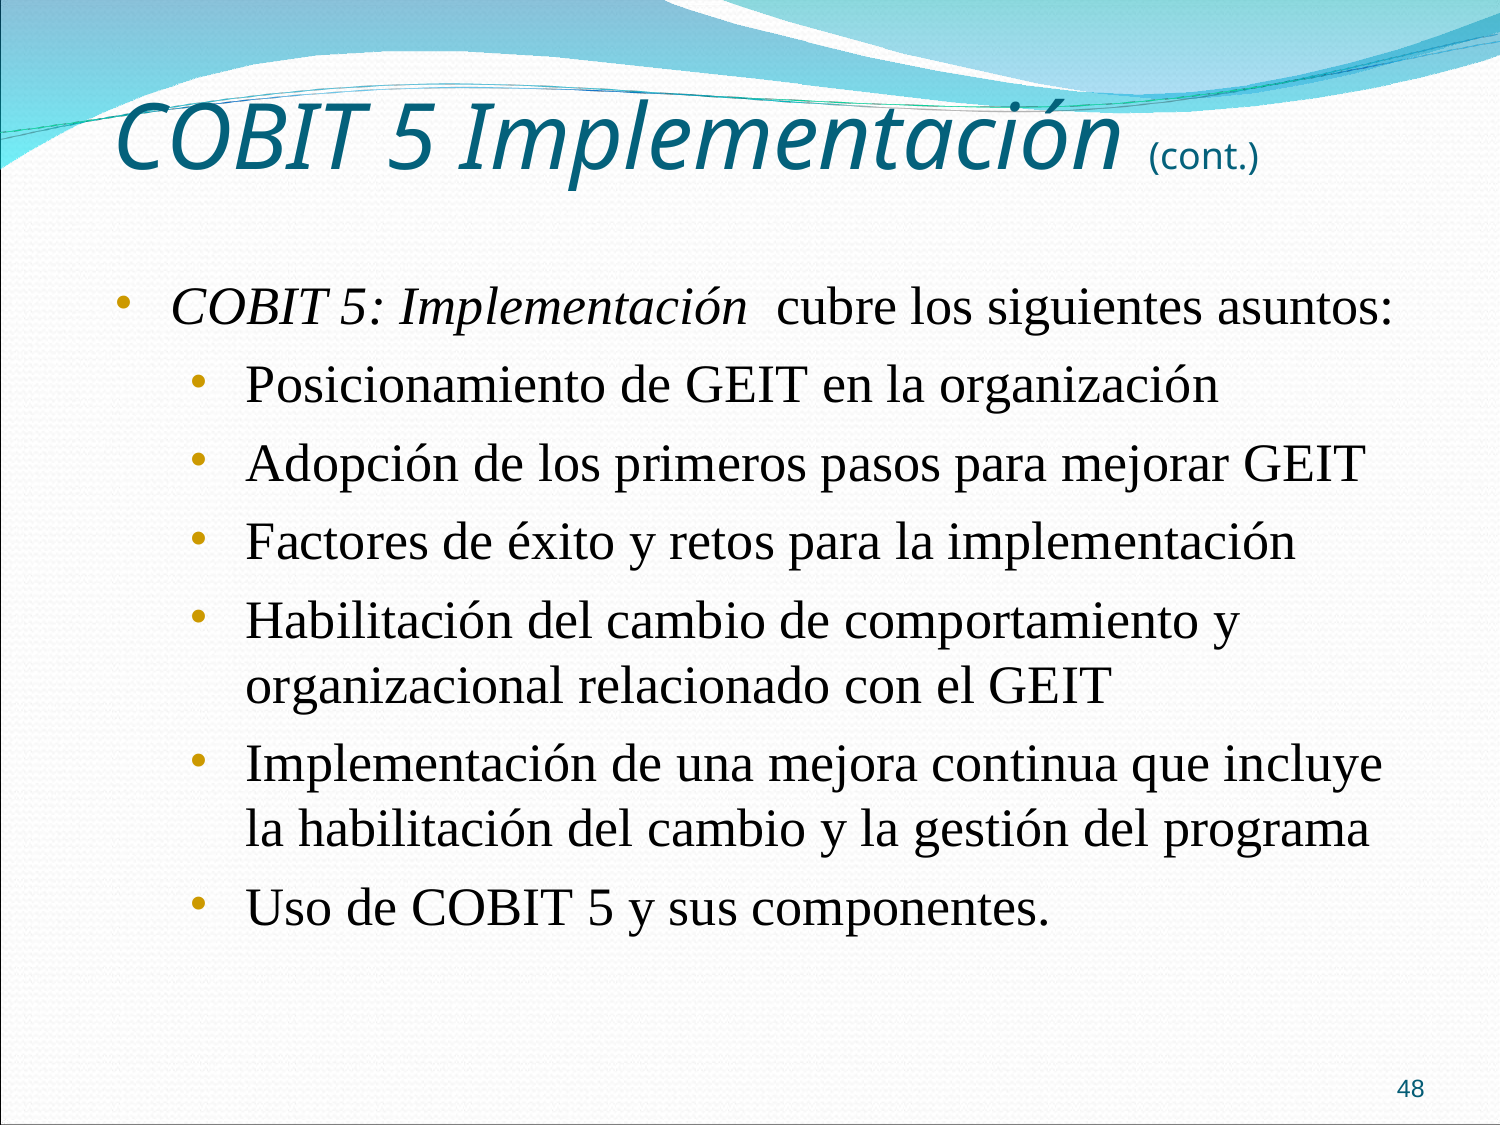

# COBIT 5 Implementación (cont.)
COBIT 5: Implementación cubre los siguientes asuntos:
Posicionamiento de GEIT en la organización
Adopción de los primeros pasos para mejorar GEIT
Factores de éxito y retos para la implementación
Habilitación del cambio de comportamiento y organizacional relacionado con el GEIT
Implementación de una mejora continua que incluye la habilitación del cambio y la gestión del programa
Uso de COBIT 5 y sus componentes.